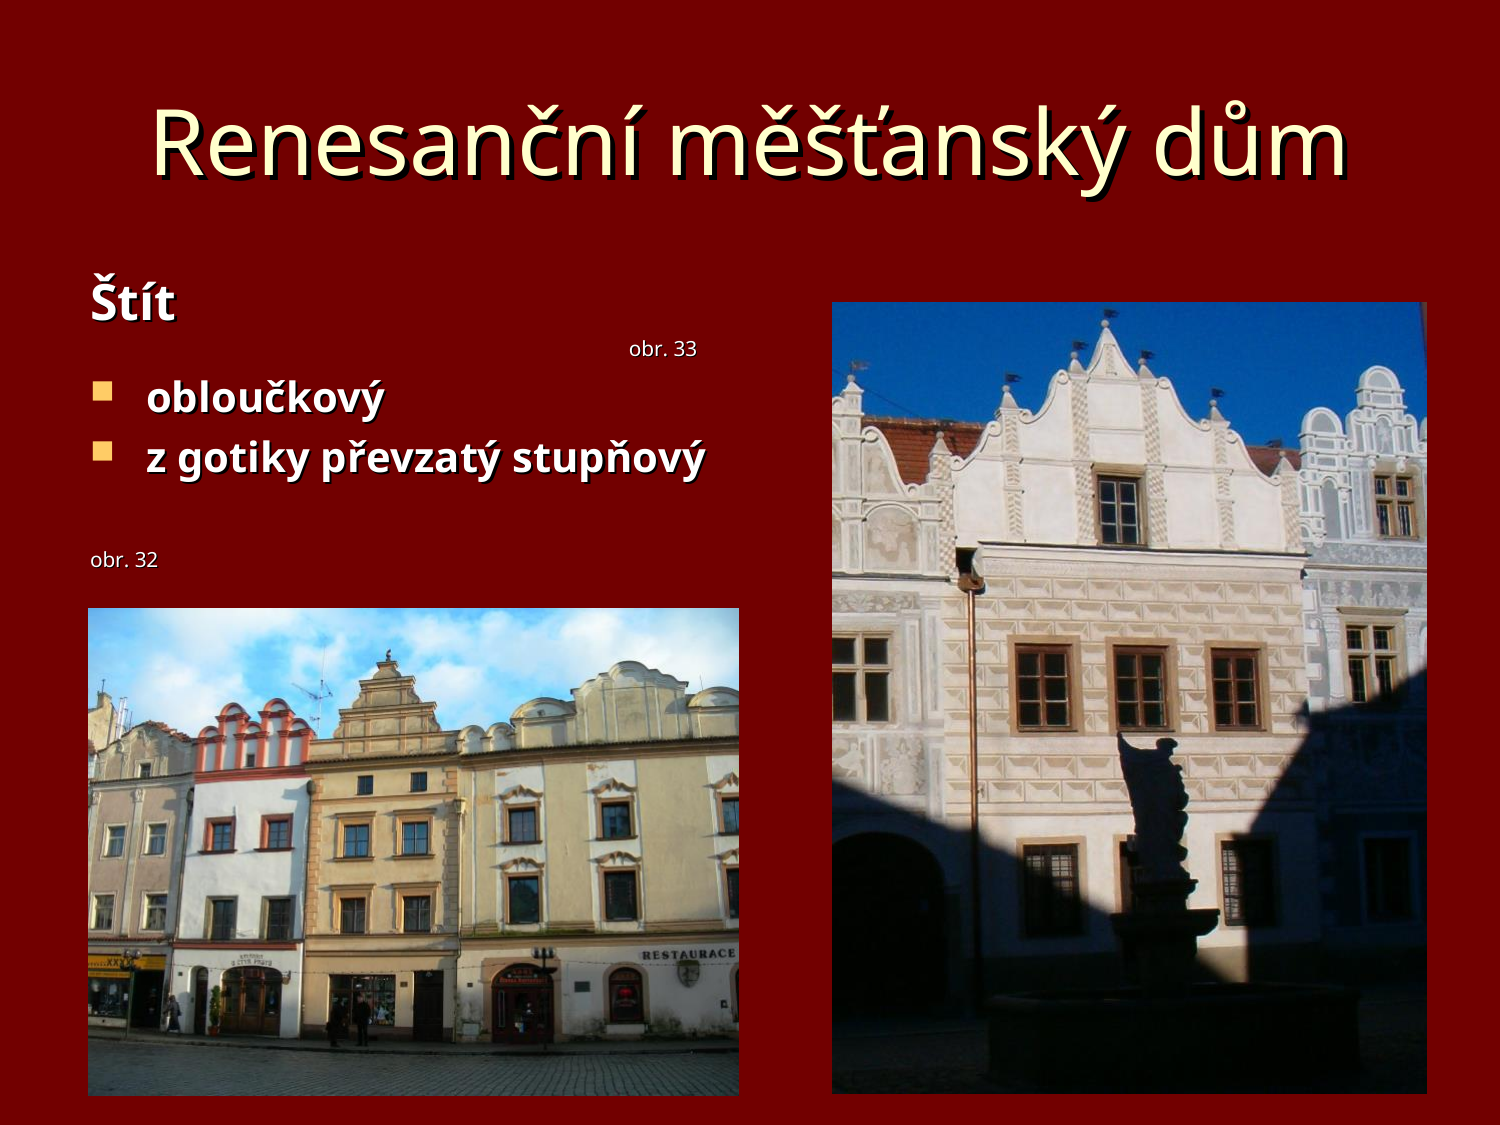

# Renesanční měšťanský dům
Štít
 obr. 33
obloučkový
z gotiky převzatý stupňový
obr. 32